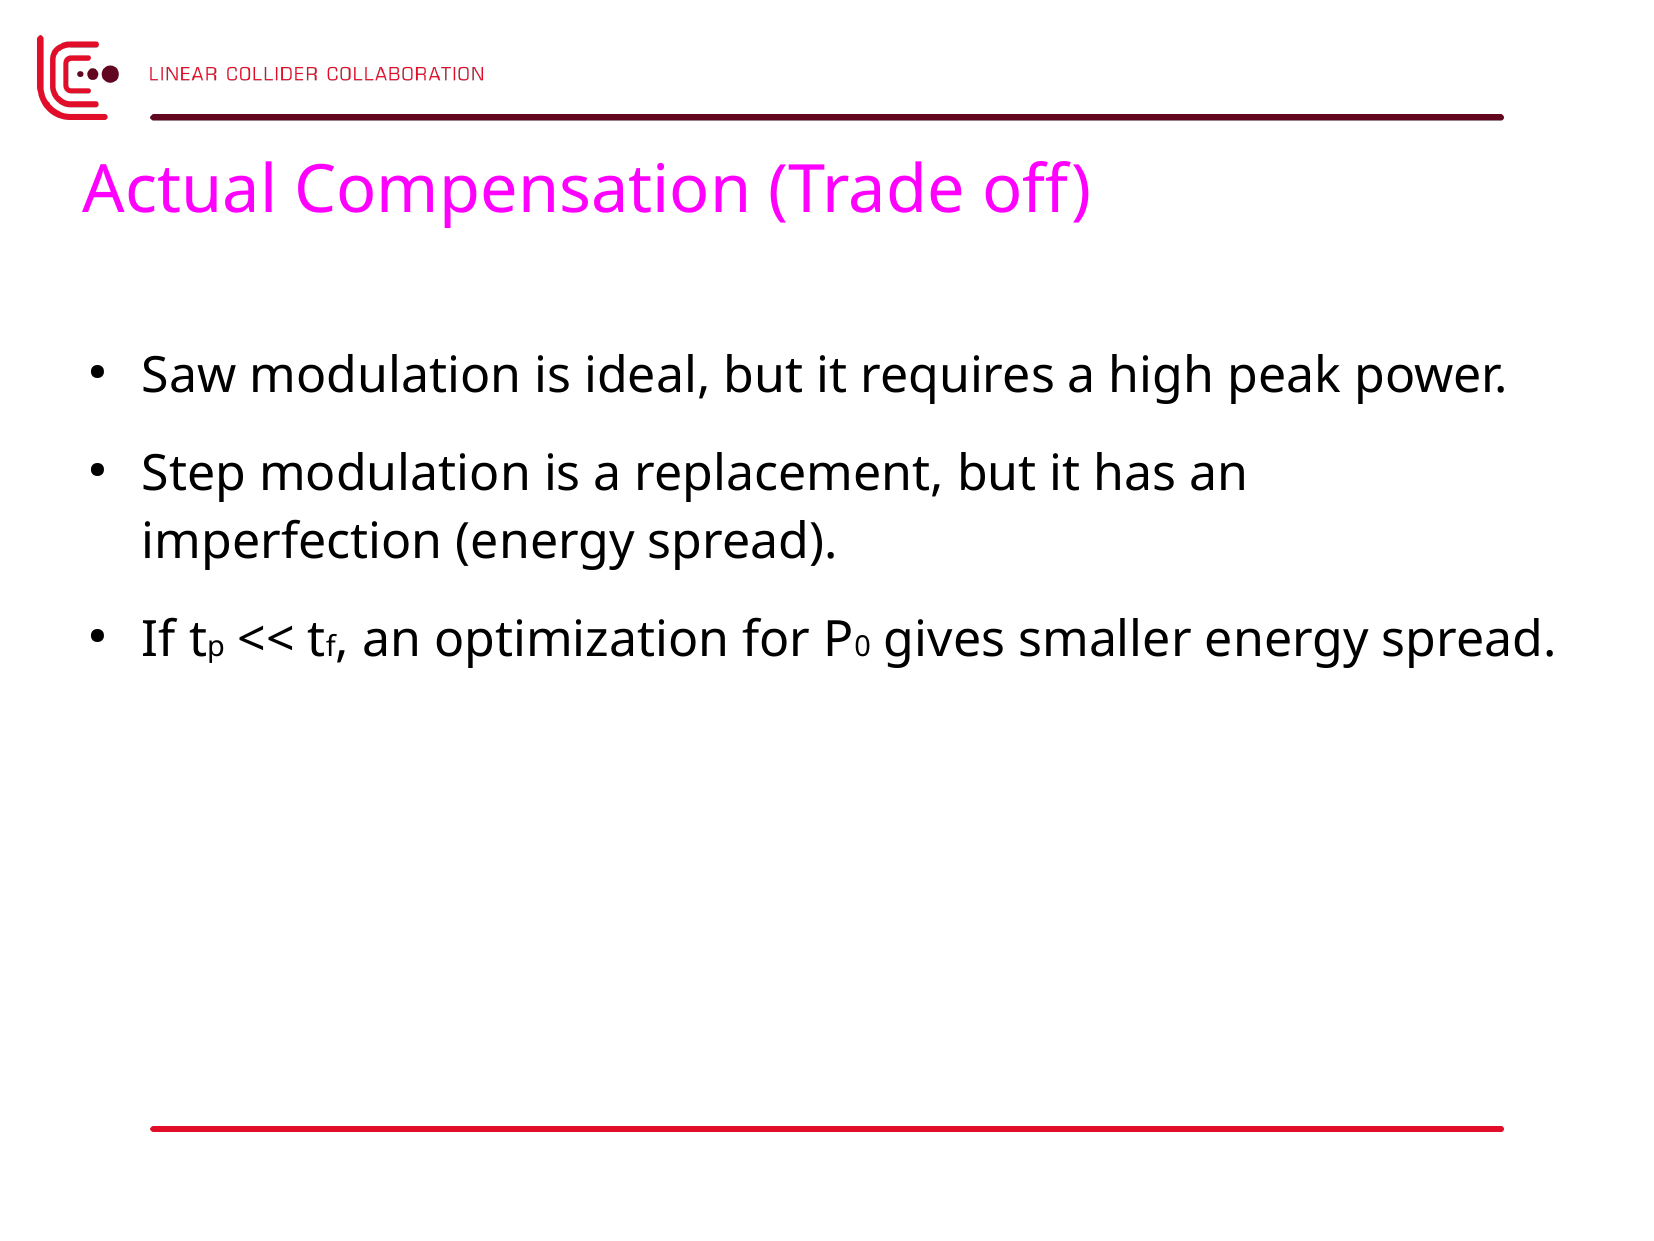

# Actual Compensation (Trade off)
Saw modulation is ideal, but it requires a high peak power.
Step modulation is a replacement, but it has an imperfection (energy spread).
If tp << tf, an optimization for P0 gives smaller energy spread.